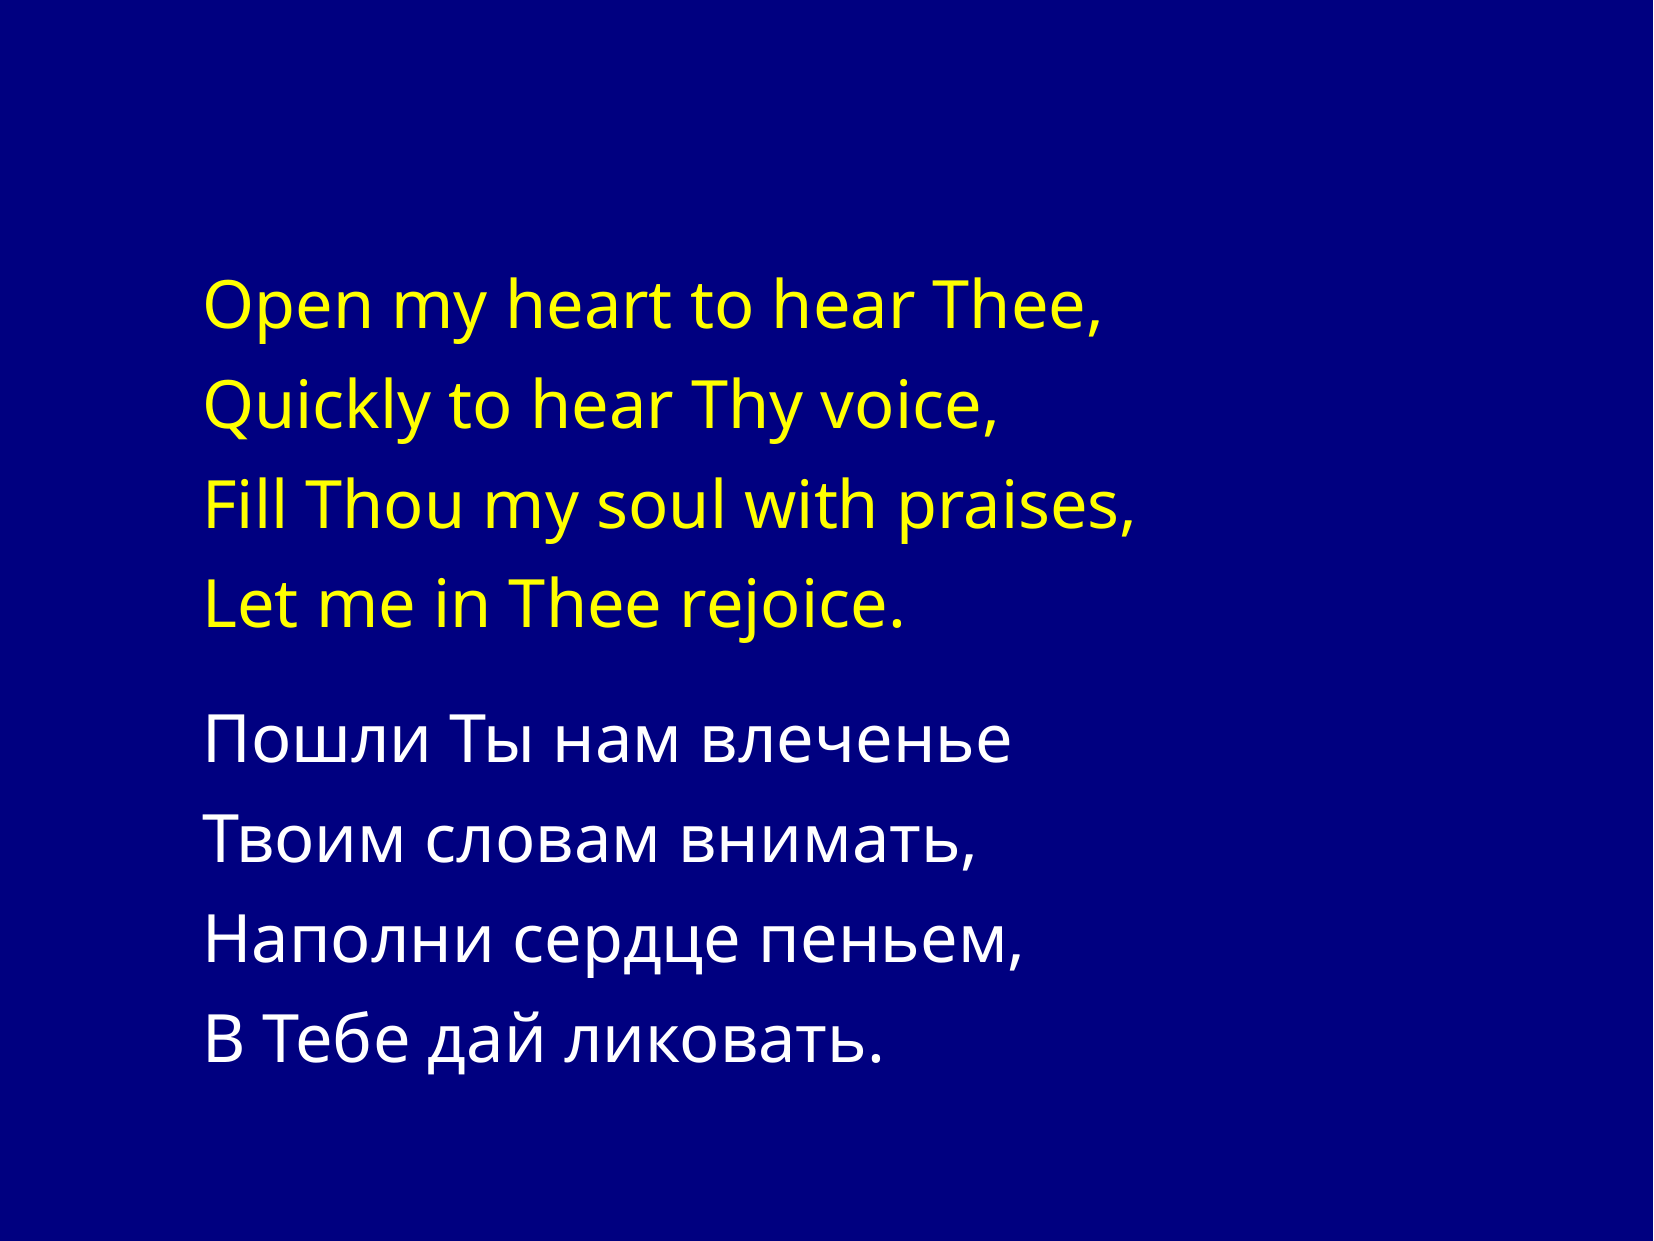

Open my heart to hear Thee,
	Quickly to hear Thy voice,
	Fill Thou my soul with praises,
	Let me in Thee rejoice.
	Пошли Ты нам влеченье
	Твоим словам внимать,
	Наполни сердце пеньем,
	В Тебе дай ликовать.